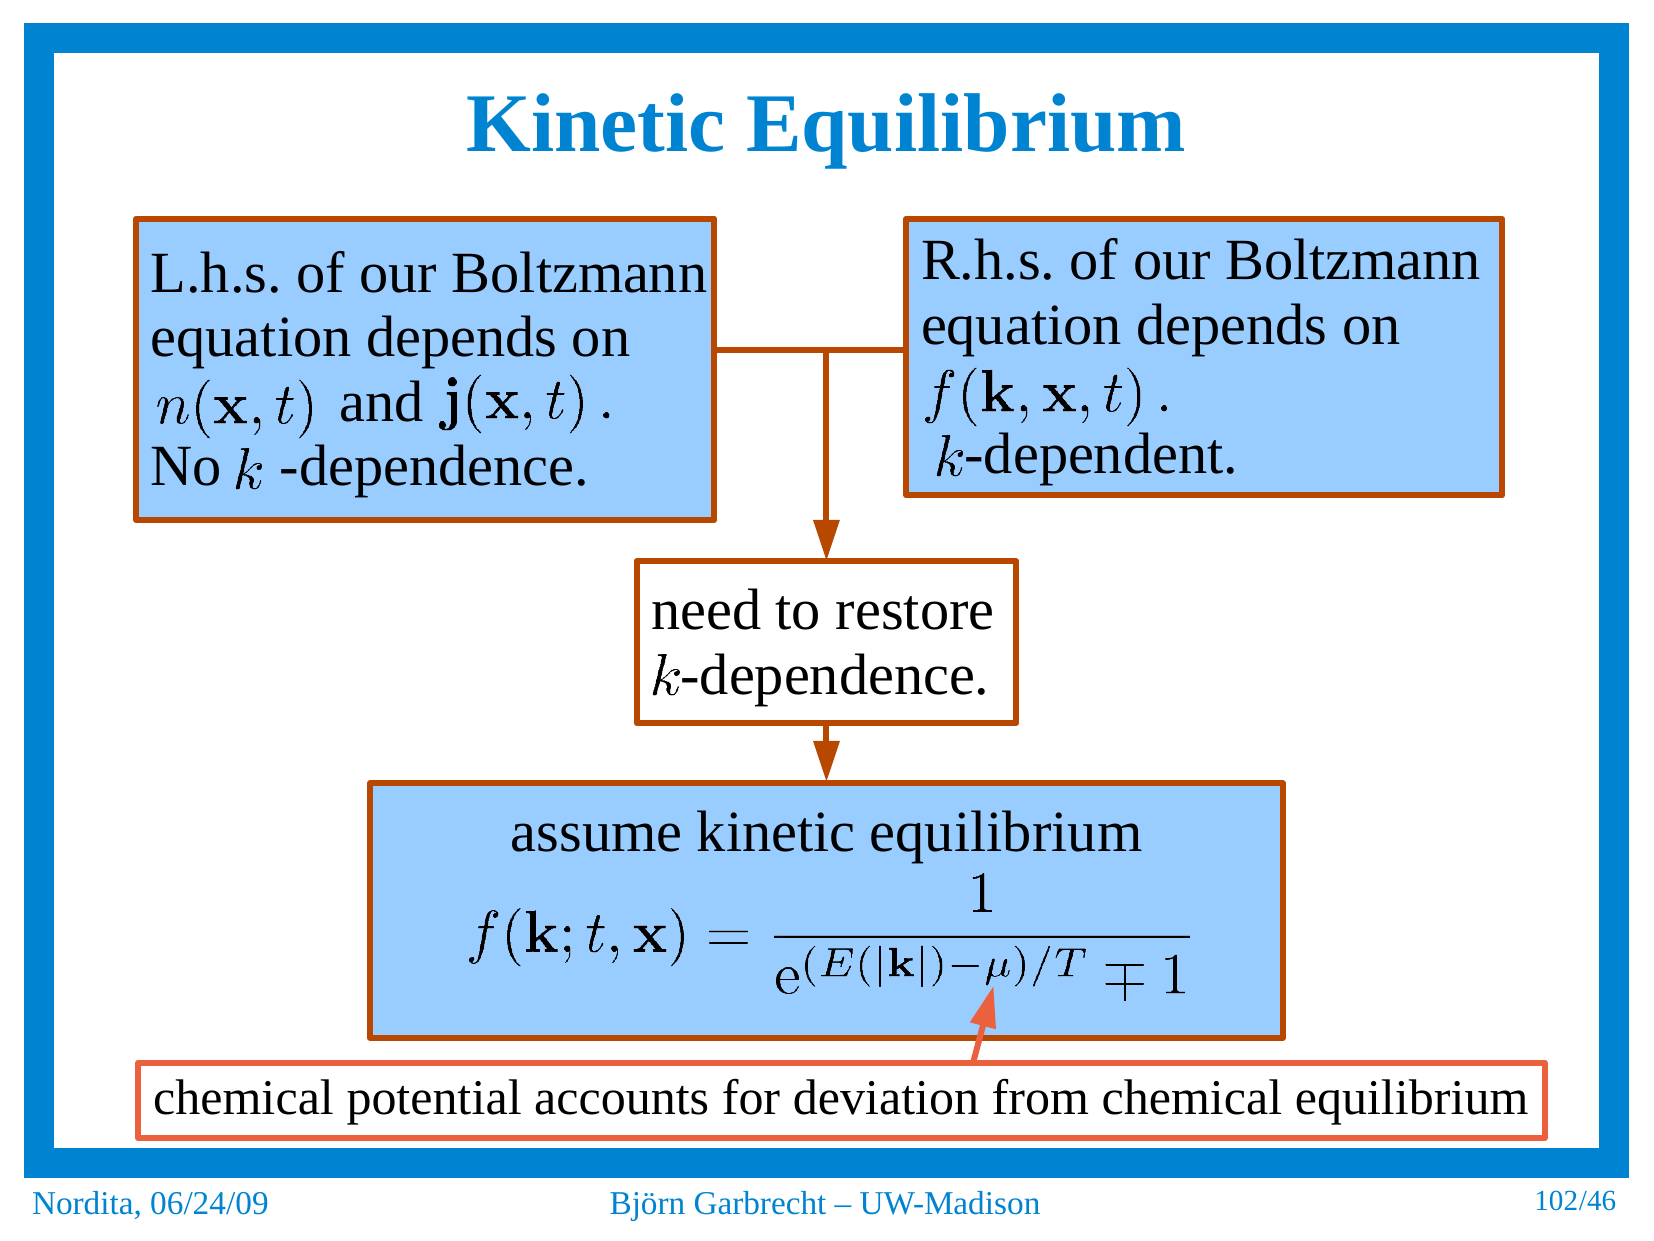

# Kinetic Equilibrium
L.h.s. of our Boltzmann
equation depends on
 and
No -dependence.
R.h.s. of our Boltzmann
equation depends on
 -dependent.
need to restore
 -dependence.
assume kinetic equilibrium
chemical potential accounts for deviation from chemical equilibrium
Björn Garbrecht – UW-Madison
102